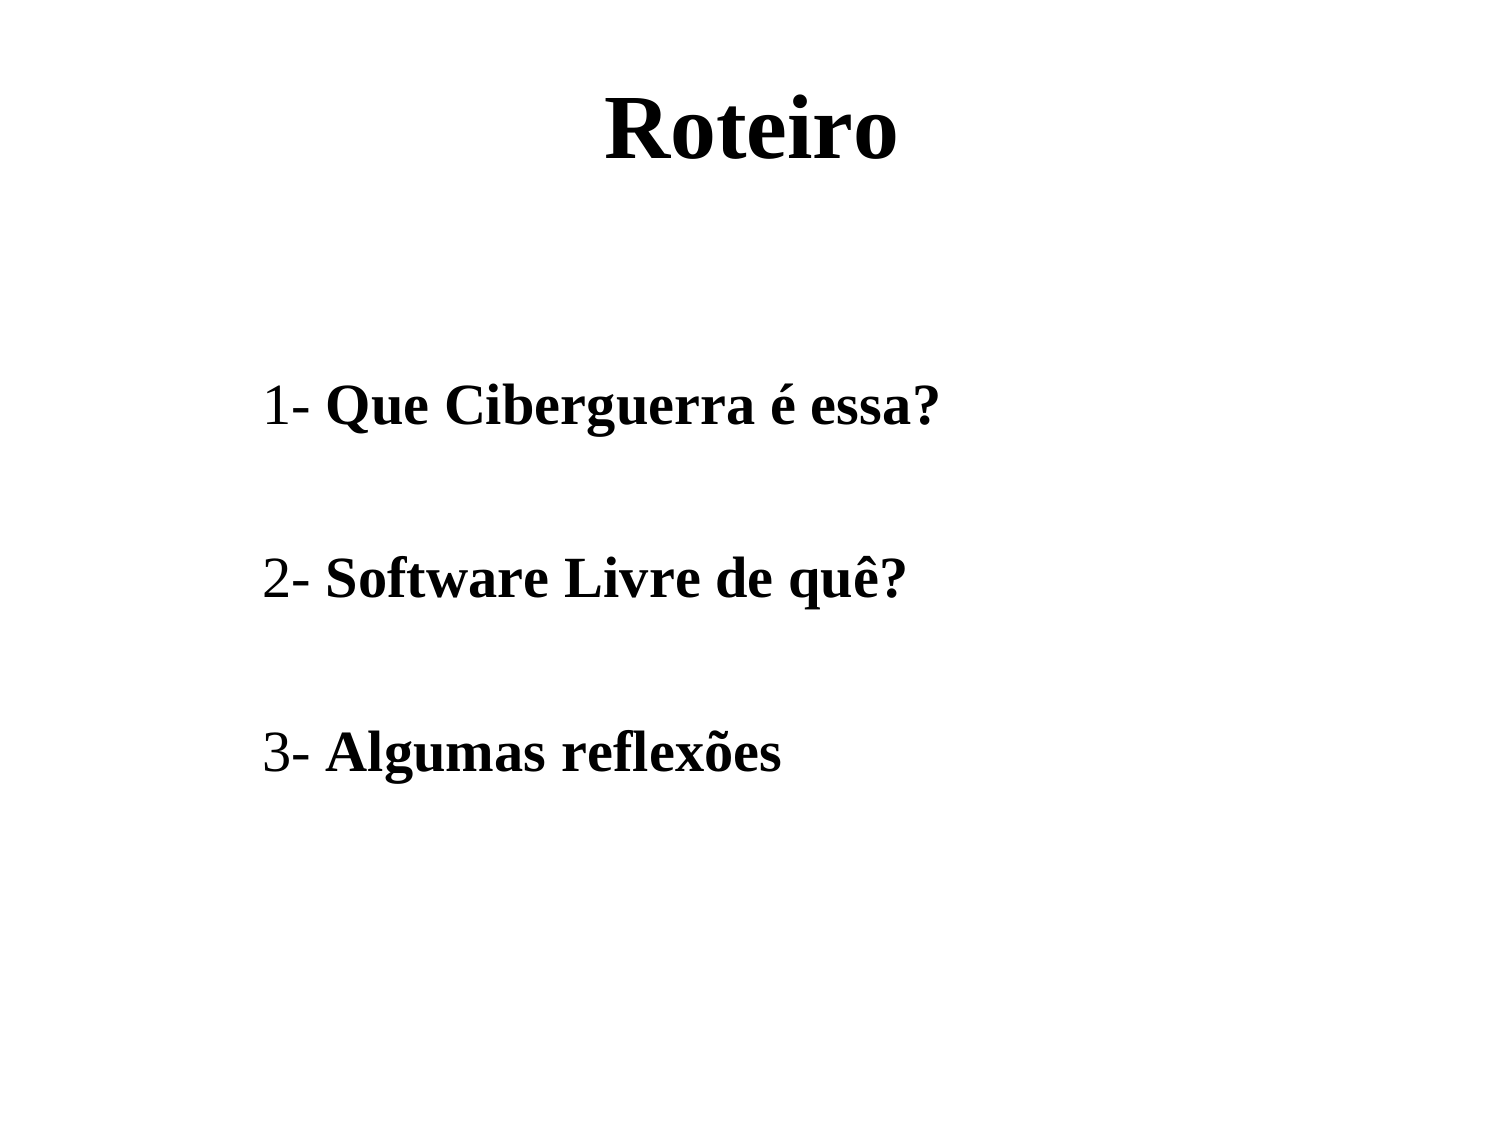

# Roteiro
1- Que Ciberguerra é essa?
2- Software Livre de quê?
3- Algumas reflexões